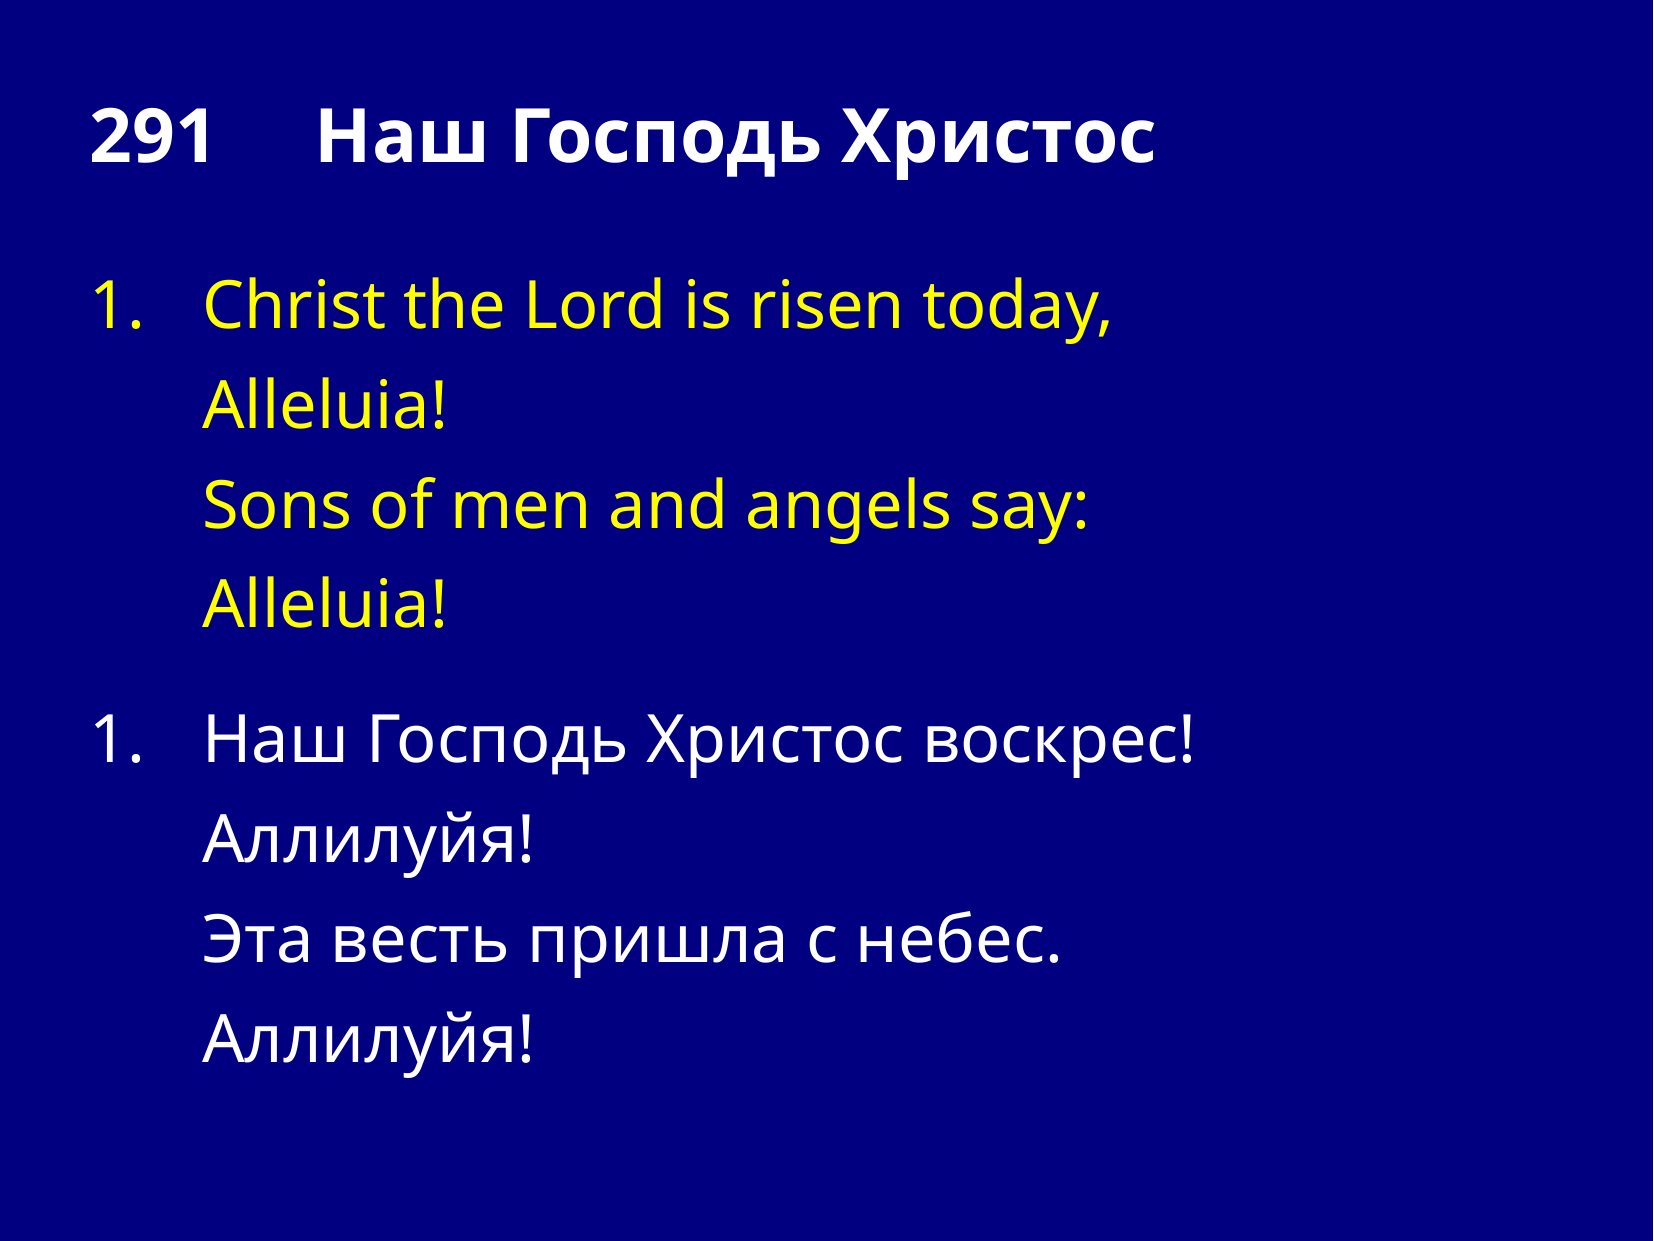

291	Наш Господь Христос
1.	Christ the Lord is risen today,
	Alleluia!
	Sons of men and angels say:
	Alleluia!
1.	Наш Господь Христос воскрес!
	Аллилуйя!
	Эта весть пришла с небес.
	Аллилуйя!